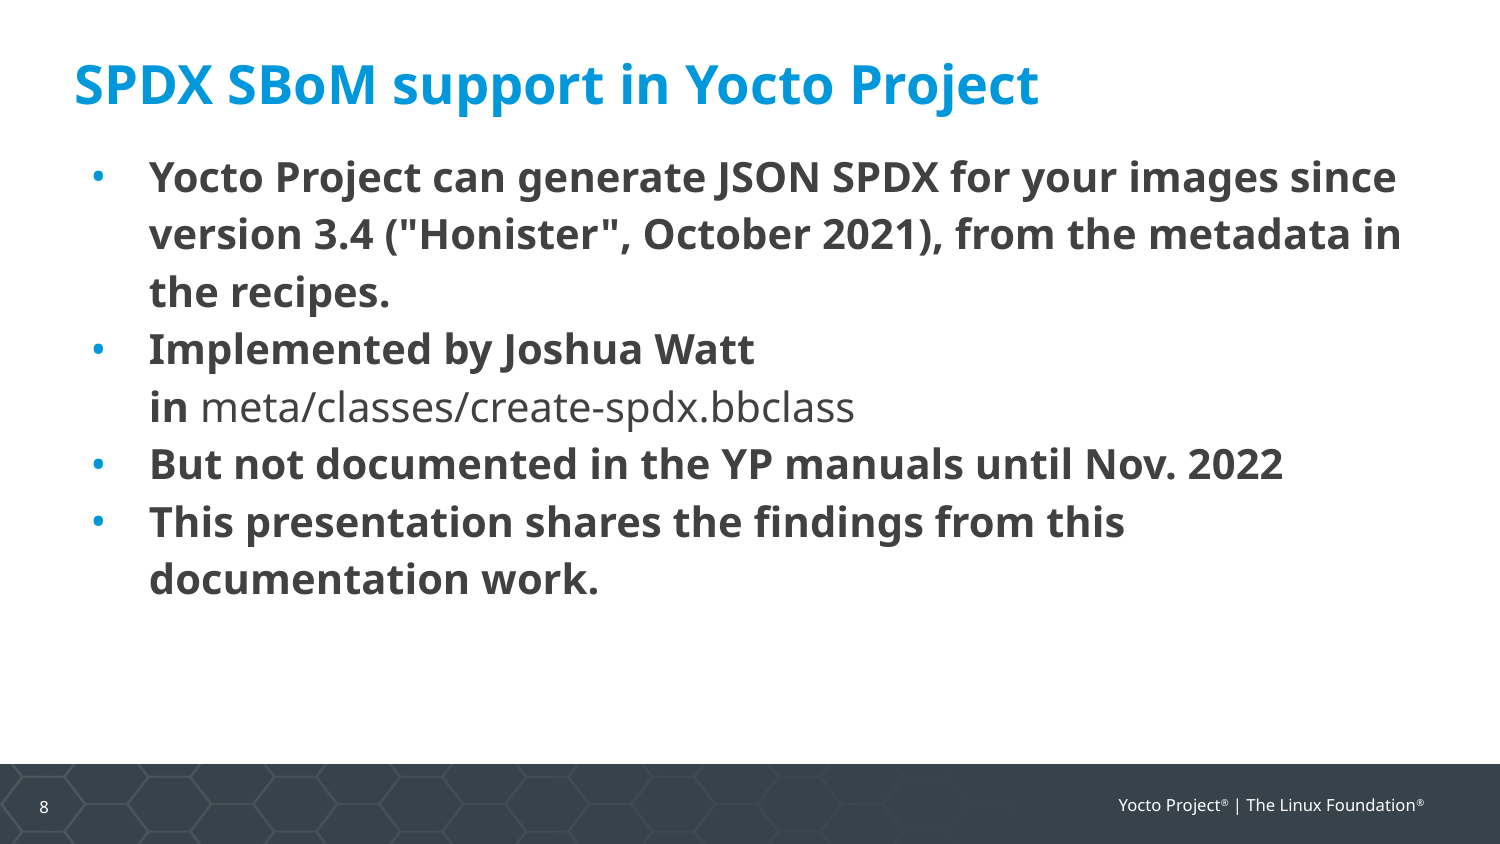

# SPDX SBoM support in Yocto Project
Yocto Project can generate JSON SPDX for your images since version 3.4 ("Honister", October 2021), from the metadata in the recipes.
Implemented by Joshua Watt
in meta/classes/create-spdx.bbclass
But not documented in the YP manuals until Nov. 2022
This presentation shares the findings from this documentation work.